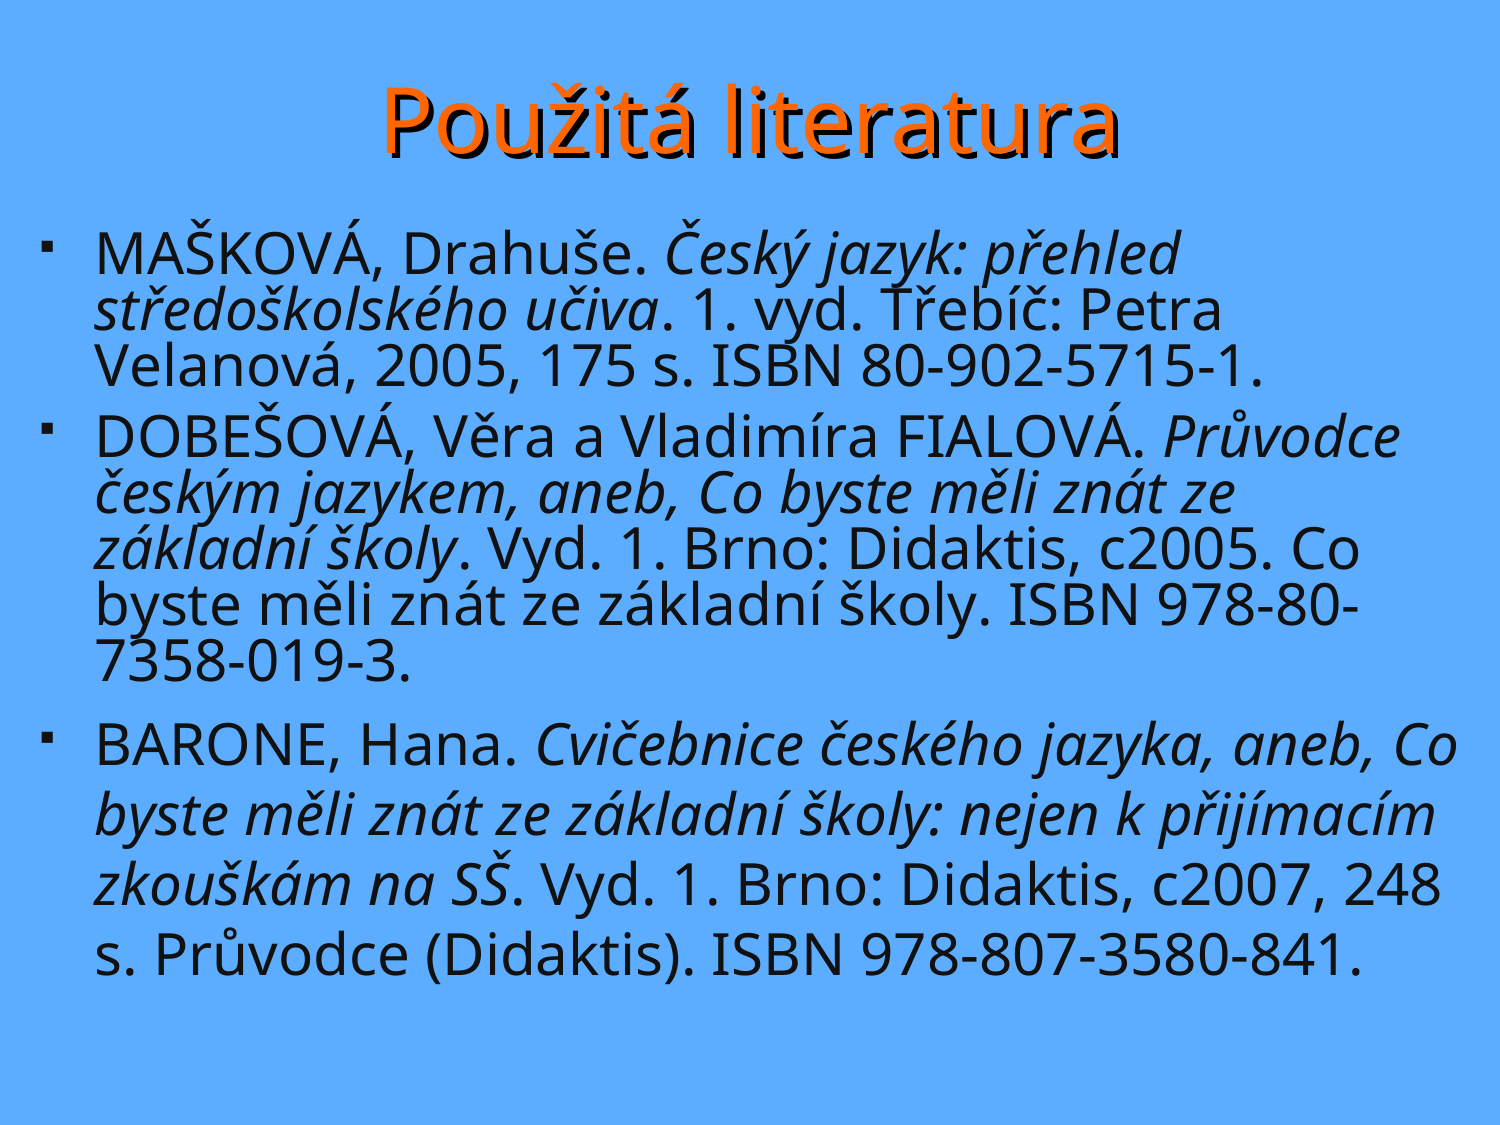

# Použitá literatura
MAŠKOVÁ, Drahuše. Český jazyk: přehled středoškolského učiva. 1. vyd. Třebíč: Petra Velanová, 2005, 175 s. ISBN 80-902-5715-1.
DOBEŠOVÁ, Věra a Vladimíra FIALOVÁ. Průvodce českým jazykem, aneb, Co byste měli znát ze základní školy. Vyd. 1. Brno: Didaktis, c2005. Co byste měli znát ze základní školy. ISBN 978-80-7358-019-3.
BARONE, Hana. Cvičebnice českého jazyka, aneb, Co byste měli znát ze základní školy: nejen k přijímacím zkouškám na SŠ. Vyd. 1. Brno: Didaktis, c2007, 248 s. Průvodce (Didaktis). ISBN 978-807-3580-841.